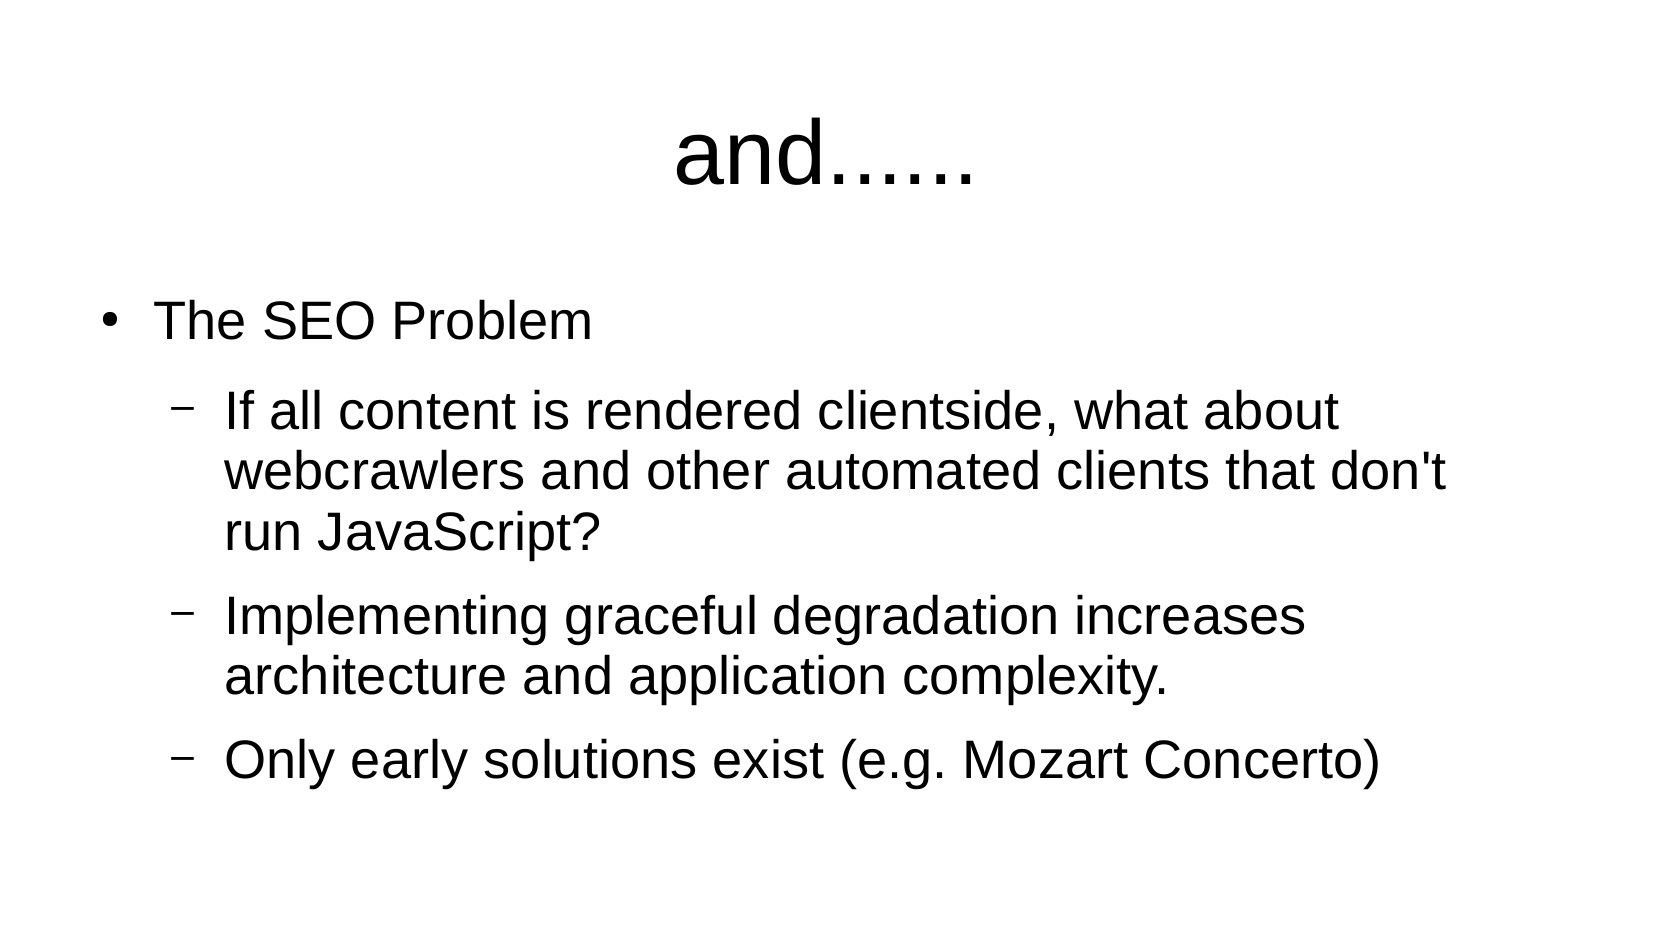

# and......
The SEO Problem
If all content is rendered clientside, what about webcrawlers and other automated clients that don't run JavaScript?
Implementing graceful degradation increases architecture and application complexity.
Only early solutions exist (e.g. Mozart Concerto)